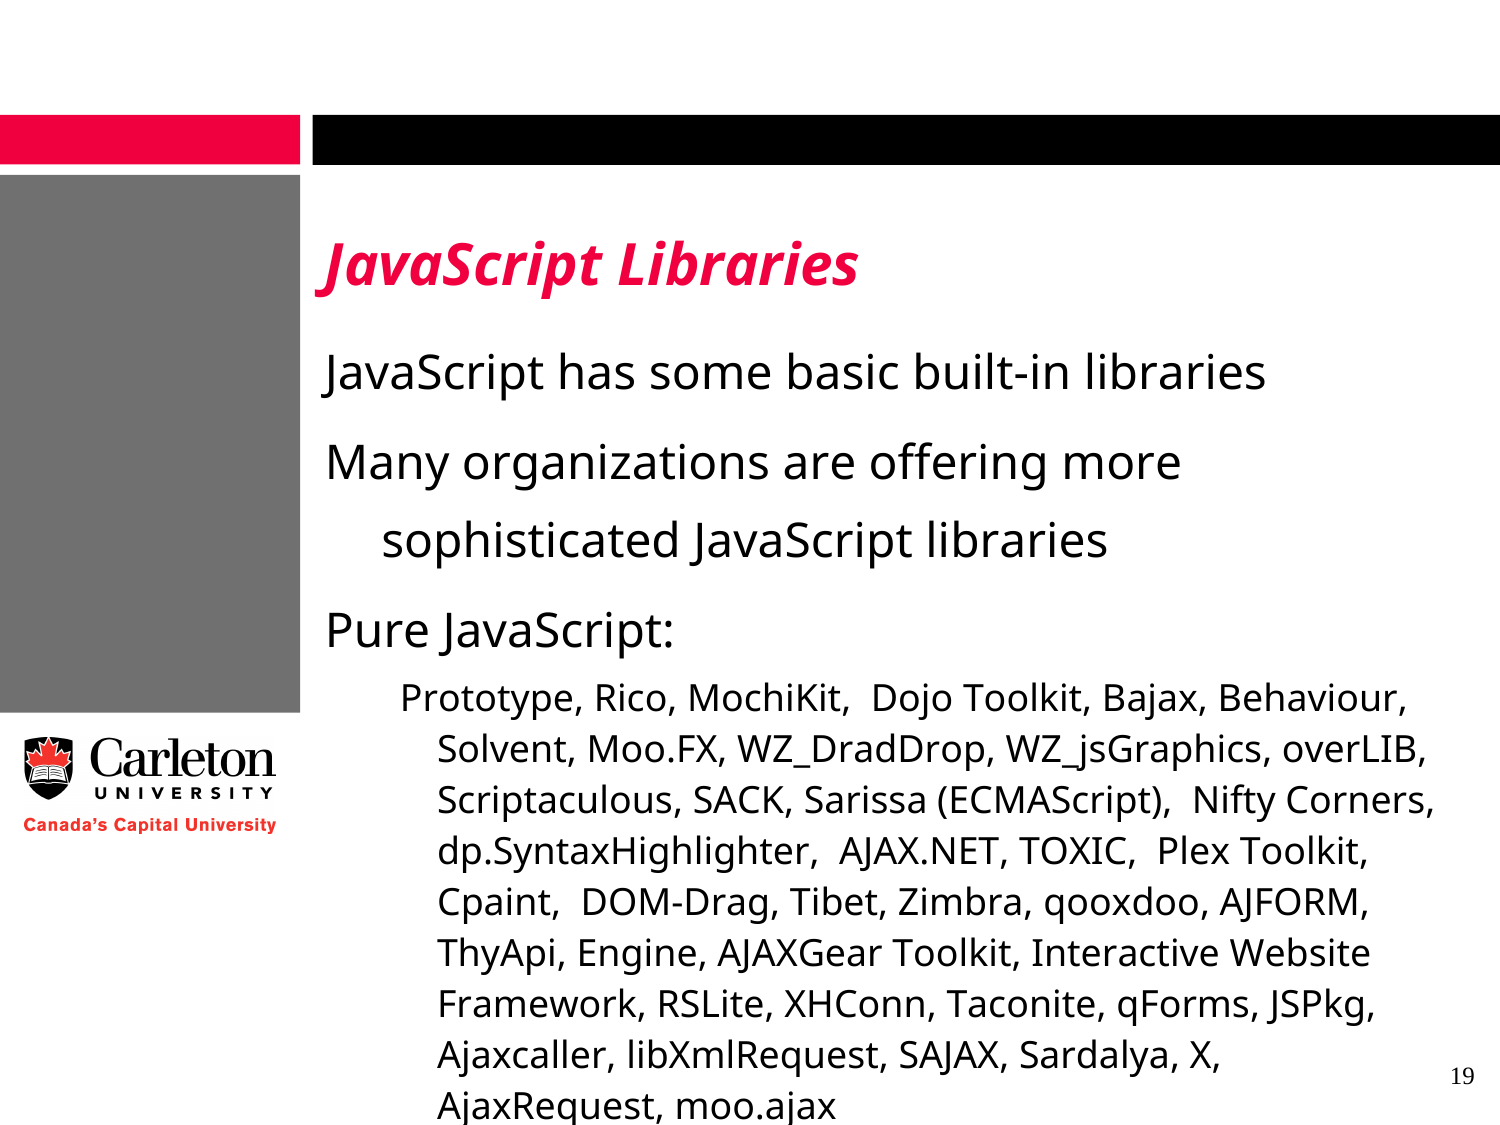

# JavaScript Libraries
JavaScript has some basic built-in libraries
Many organizations are offering more sophisticated JavaScript libraries
Pure JavaScript:
Prototype, Rico, MochiKit, Dojo Toolkit, Bajax, Behaviour, Solvent, Moo.FX, WZ_DradDrop, WZ_jsGraphics, overLIB, Scriptaculous, SACK, Sarissa (ECMAScript), Nifty Corners, dp.SyntaxHighlighter, AJAX.NET, TOXIC, Plex Toolkit, Cpaint, DOM-Drag, Tibet, Zimbra, qooxdoo, AJFORM, ThyApi, Engine, AJAXGear Toolkit, Interactive Website Framework, RSLite, XHConn, Taconite, qForms, JSPkg, Ajaxcaller, libXmlRequest, SAJAX, Sardalya, X, AjaxRequest, moo.ajax
19